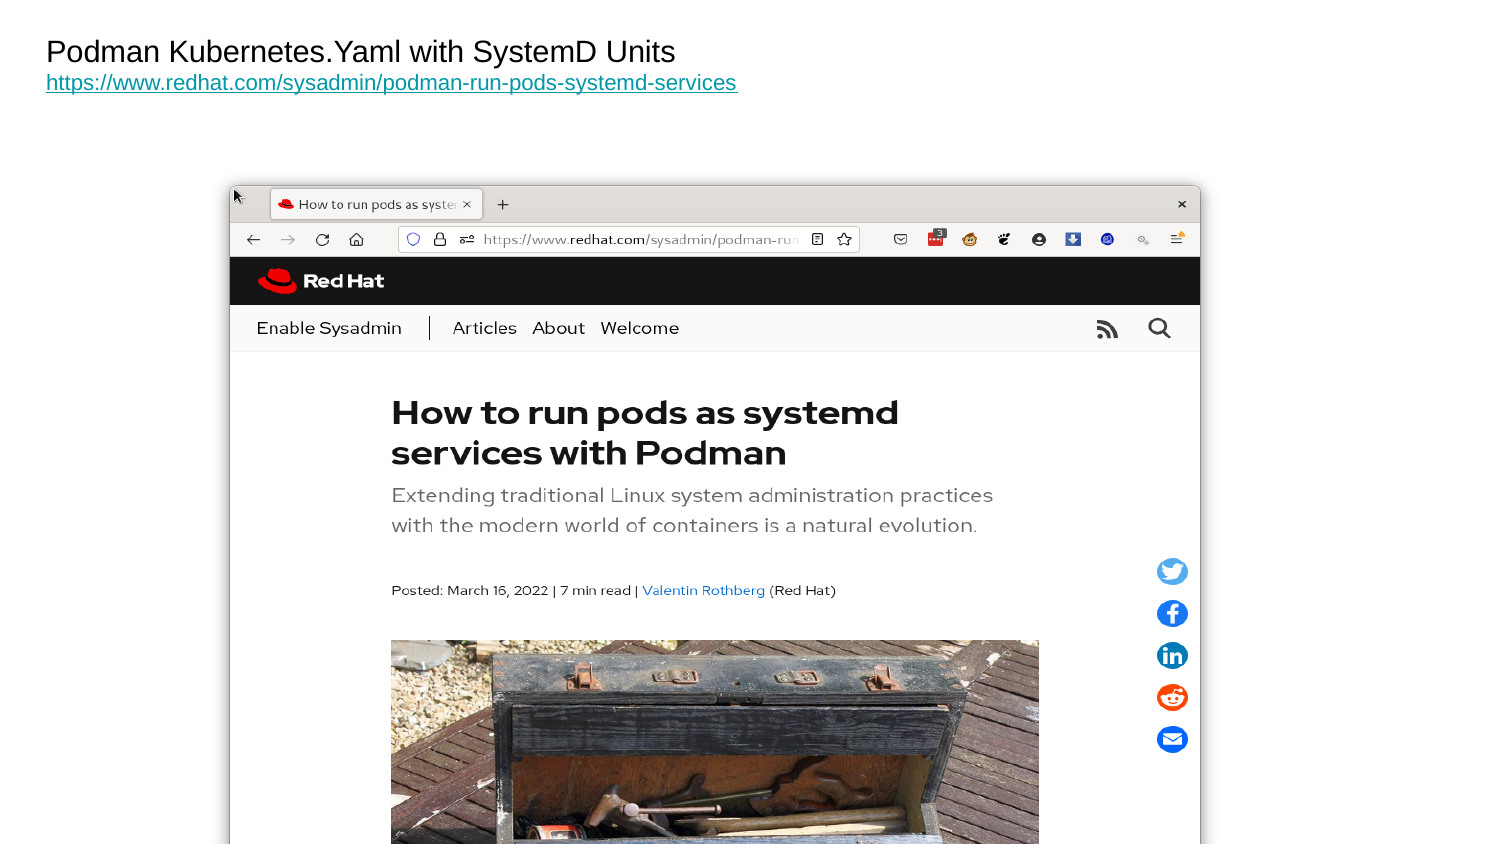

# Podman Kubernetes.Yaml with SystemD Units https://www.redhat.com/sysadmin/podman-run-pods-systemd-services